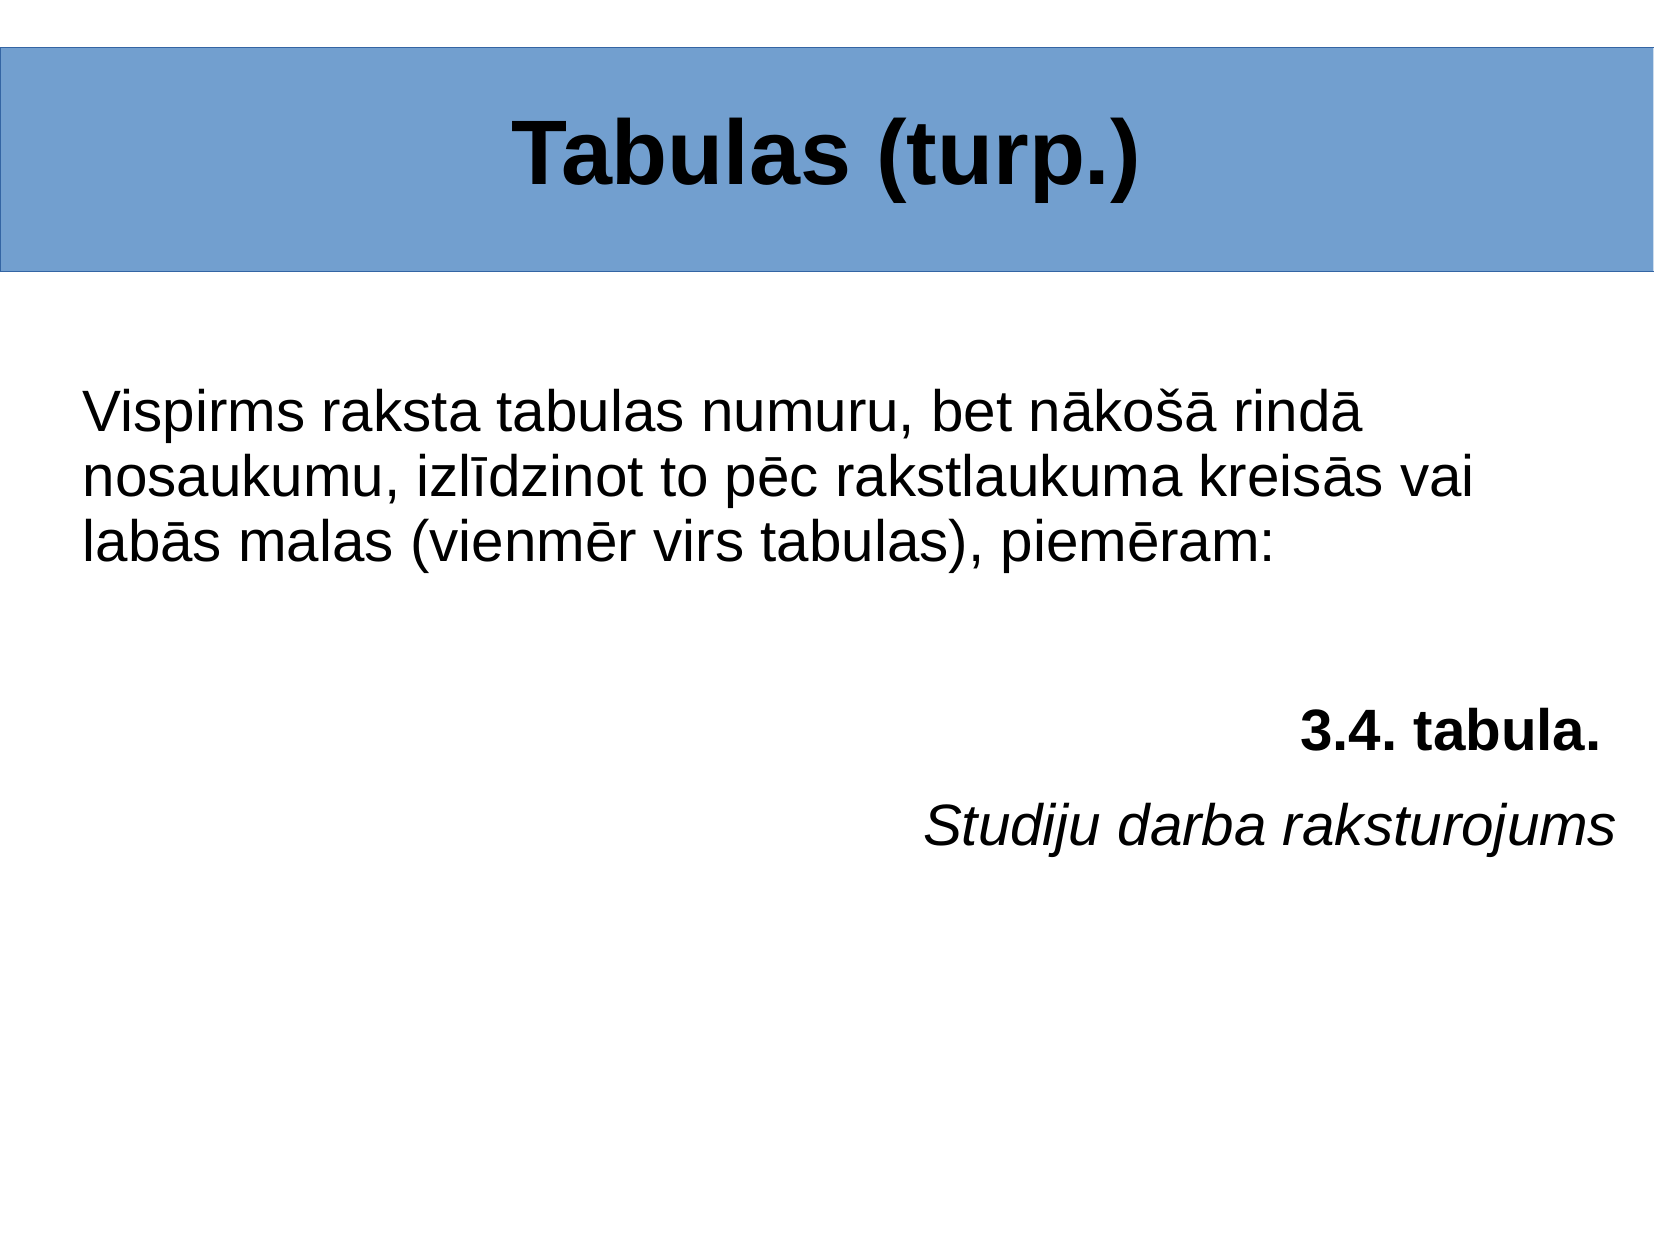

# Tabulas (turp.)
Vispirms raksta tabulas numuru, bet nākošā rindā nosaukumu, izlīdzinot to pēc rakstlaukuma kreisās vai labās malas (vienmēr virs tabulas), piemēram:
3.4. tabula.
Studiju darba raksturojums